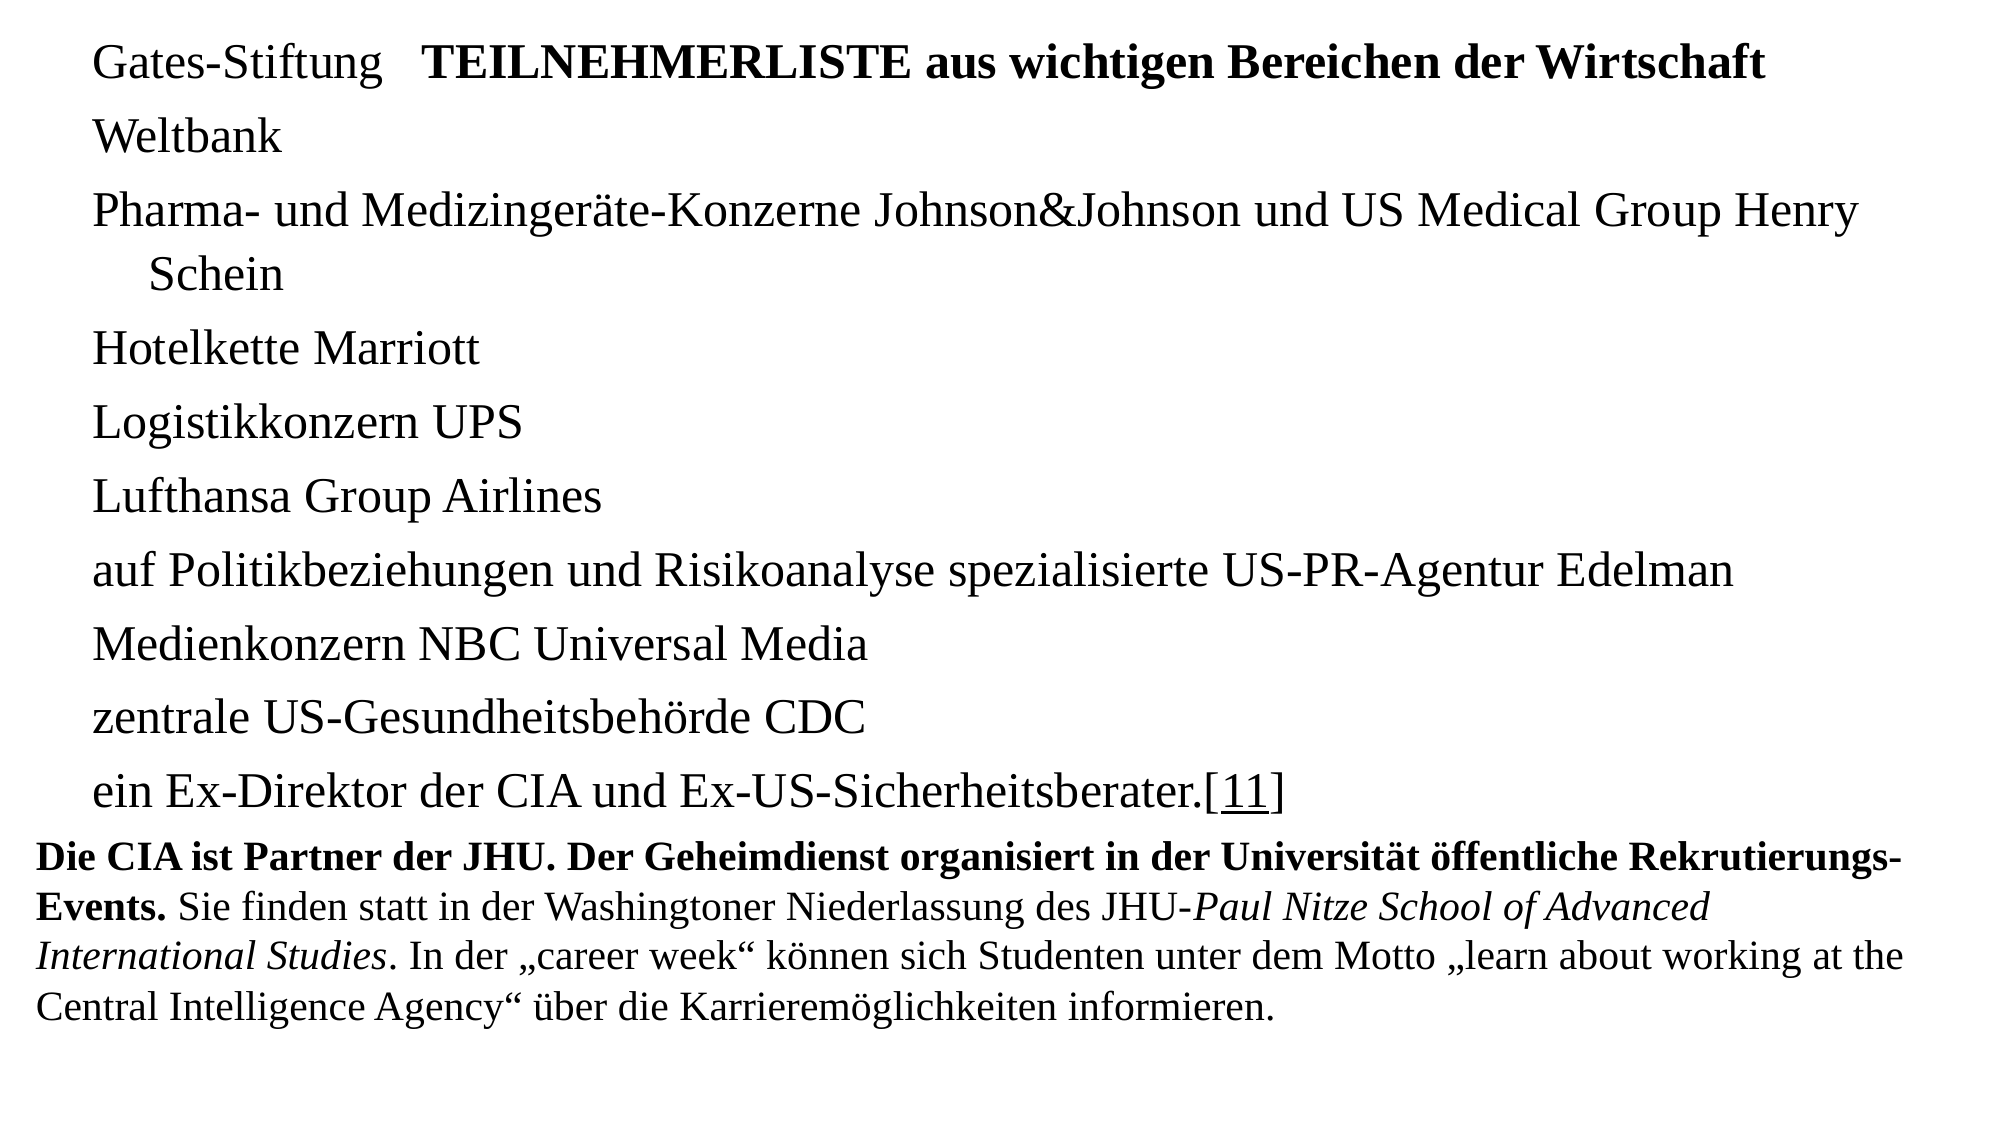

Gates-Stiftung TEILNEHMERLISTE aus wichtigen Bereichen der Wirtschaft
Weltbank
Pharma- und Medizingeräte-Konzerne Johnson&Johnson und US Medical Group Henry Schein
Hotelkette Marriott
Logistikkonzern UPS
Lufthansa Group Airlines
auf Politikbeziehungen und Risikoanalyse spezialisierte US-PR-Agentur Edelman
Medienkonzern NBC Universal Media
zentrale US-Gesundheitsbehörde CDC
ein Ex-Direktor der CIA und Ex-US-Sicherheitsberater.[11]
Die CIA ist Partner der JHU. Der Geheimdienst organisiert in der Universität öffentliche Rekrutierungs-Events. Sie finden statt in der Washingtoner Niederlassung des JHU-Paul Nitze School of Advanced International Studies. In der „career week“ können sich Studenten unter dem Motto „learn about working at the Central Intelligence Agency“ über die Karrieremöglichkeiten informieren.